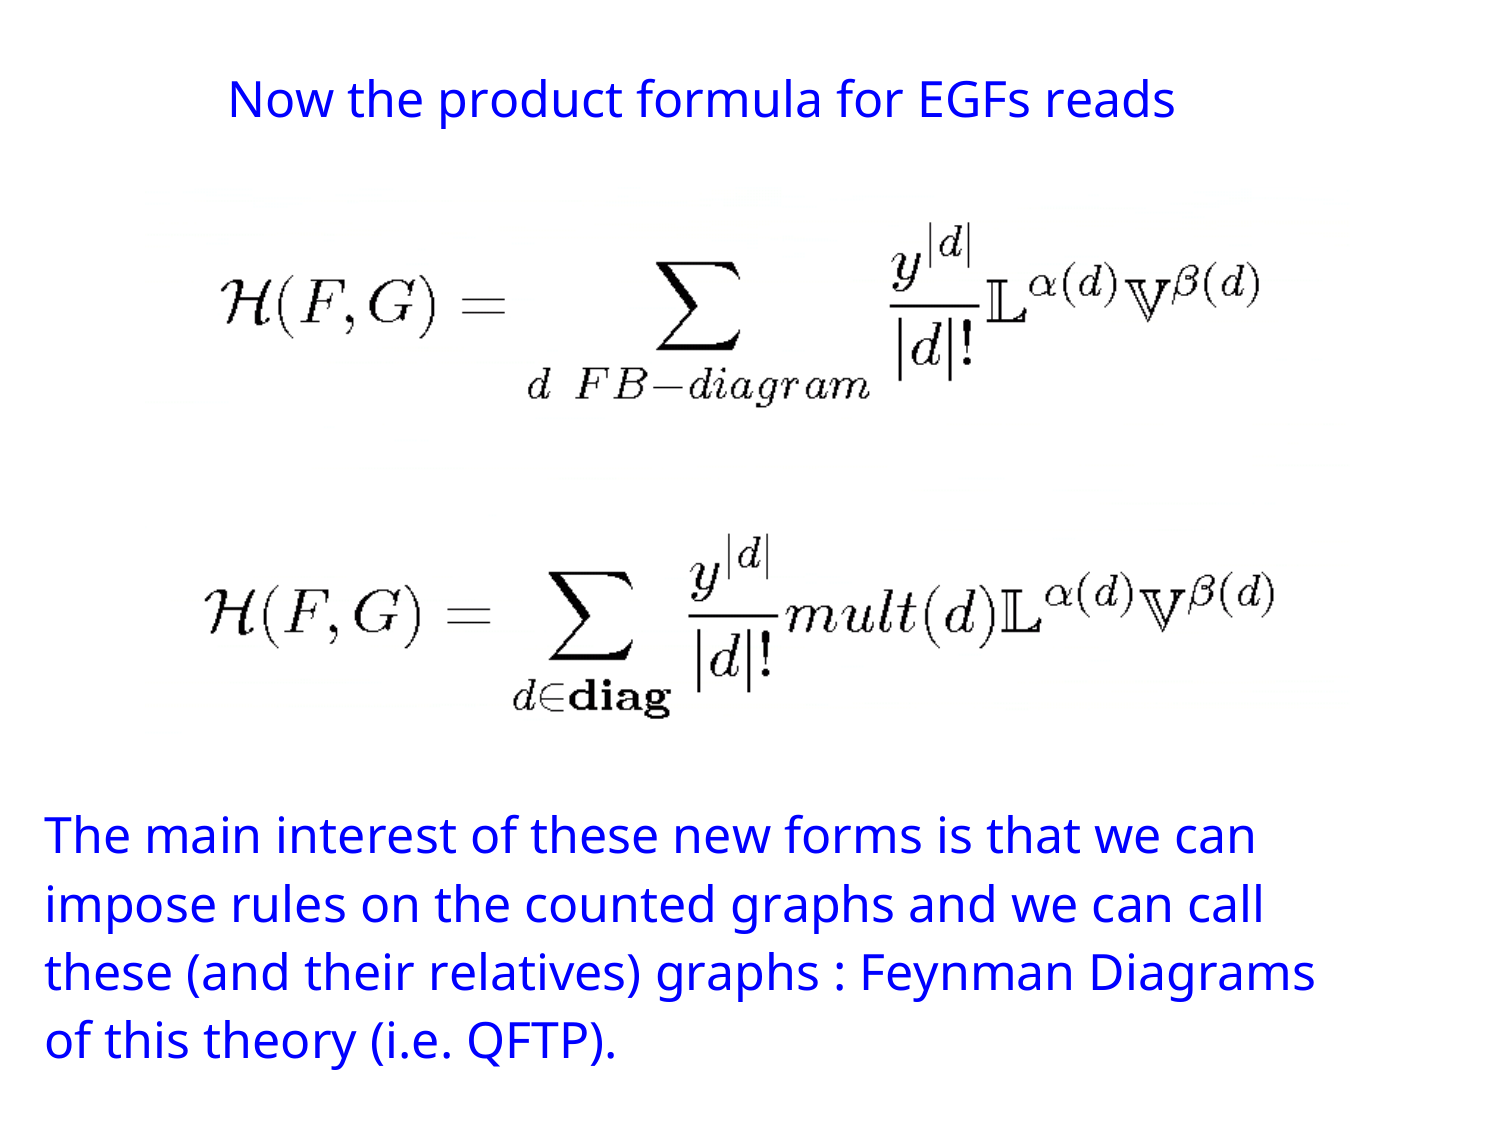

Now the product formula for EGFs reads
The main interest of these new forms is that we can
impose rules on the counted graphs and we can call
these (and their relatives) graphs : Feynman Diagrams
of this theory (i.e. QFTP).